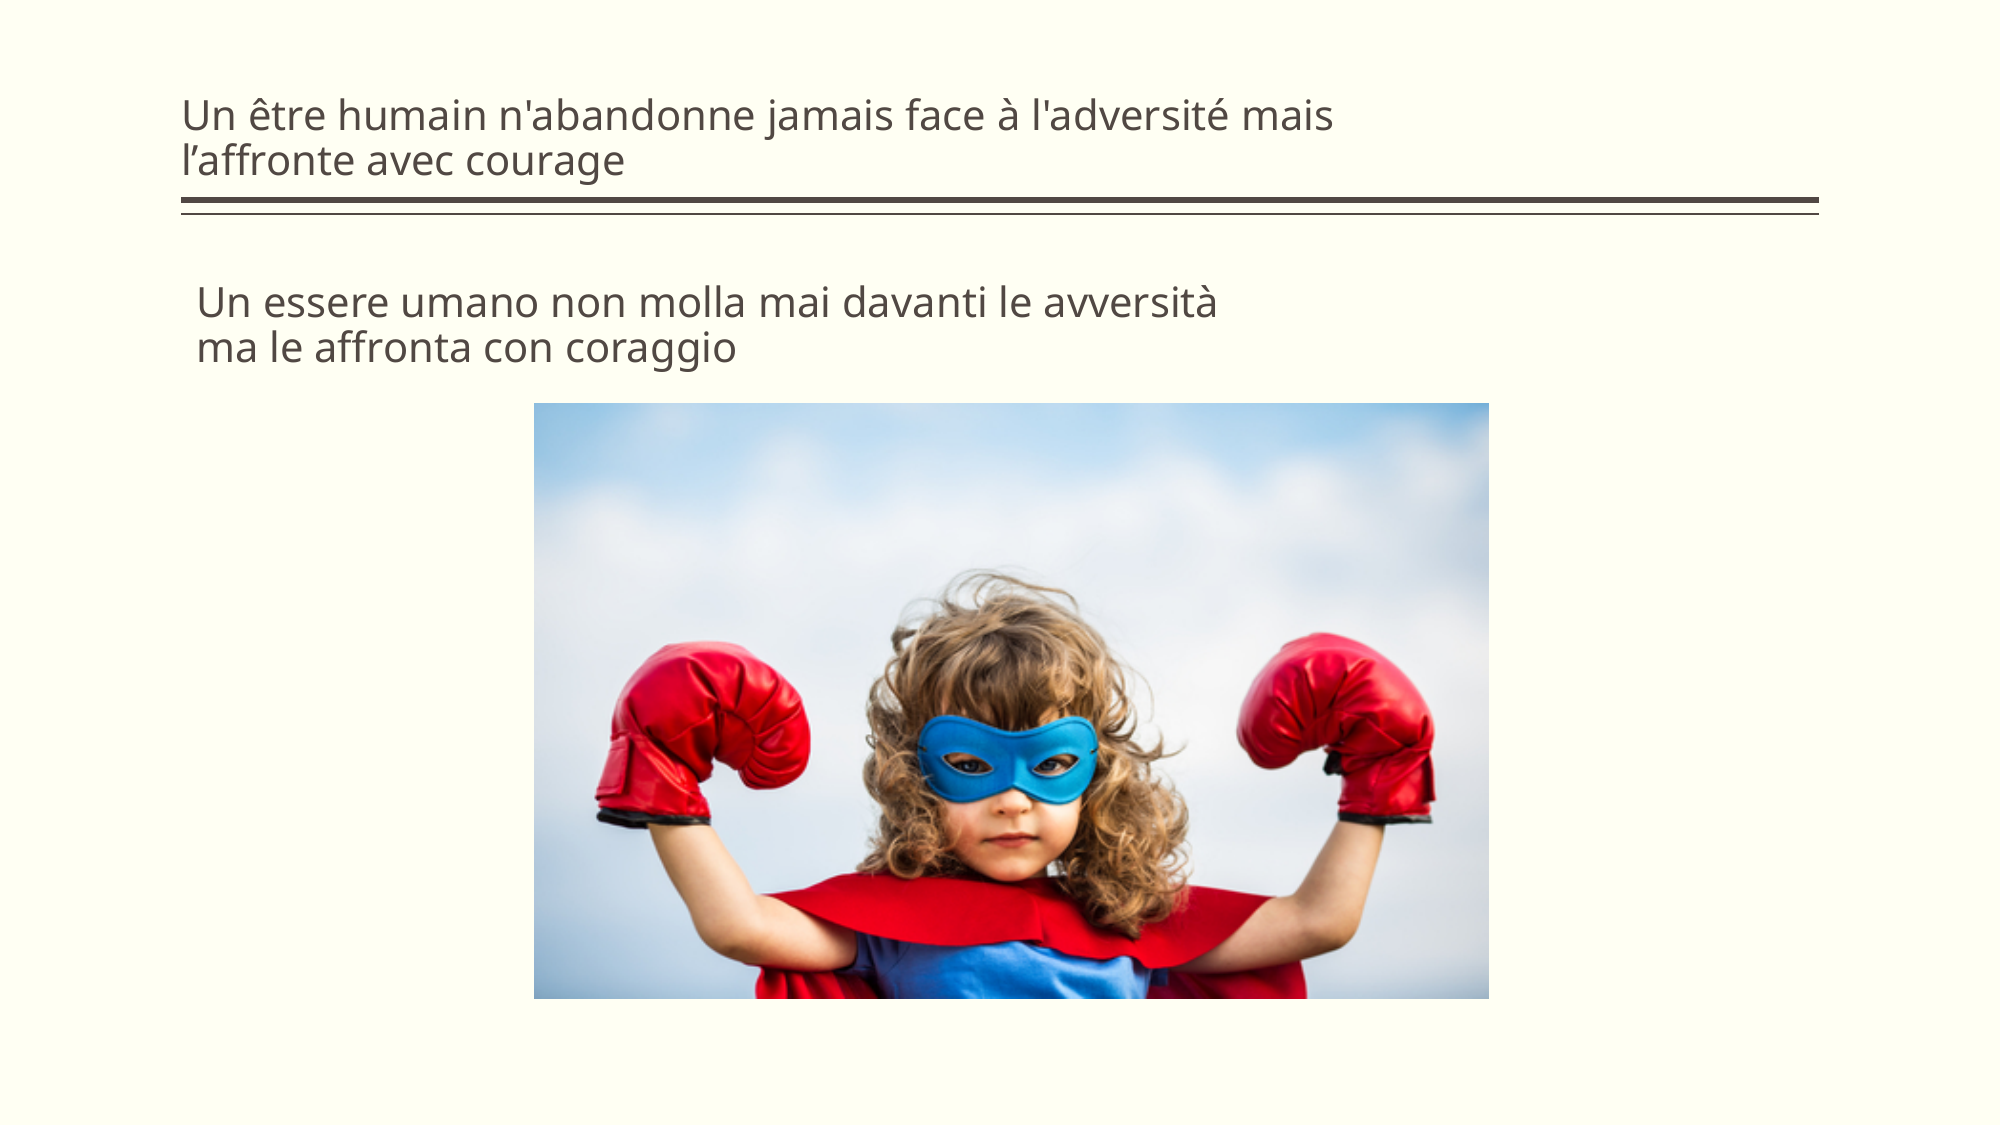

# Un être humain n'abandonne jamais face à l'adversité mais l’affronte avec courage
Un essere umano non molla mai davanti le avversità
ma le affronta con coraggio